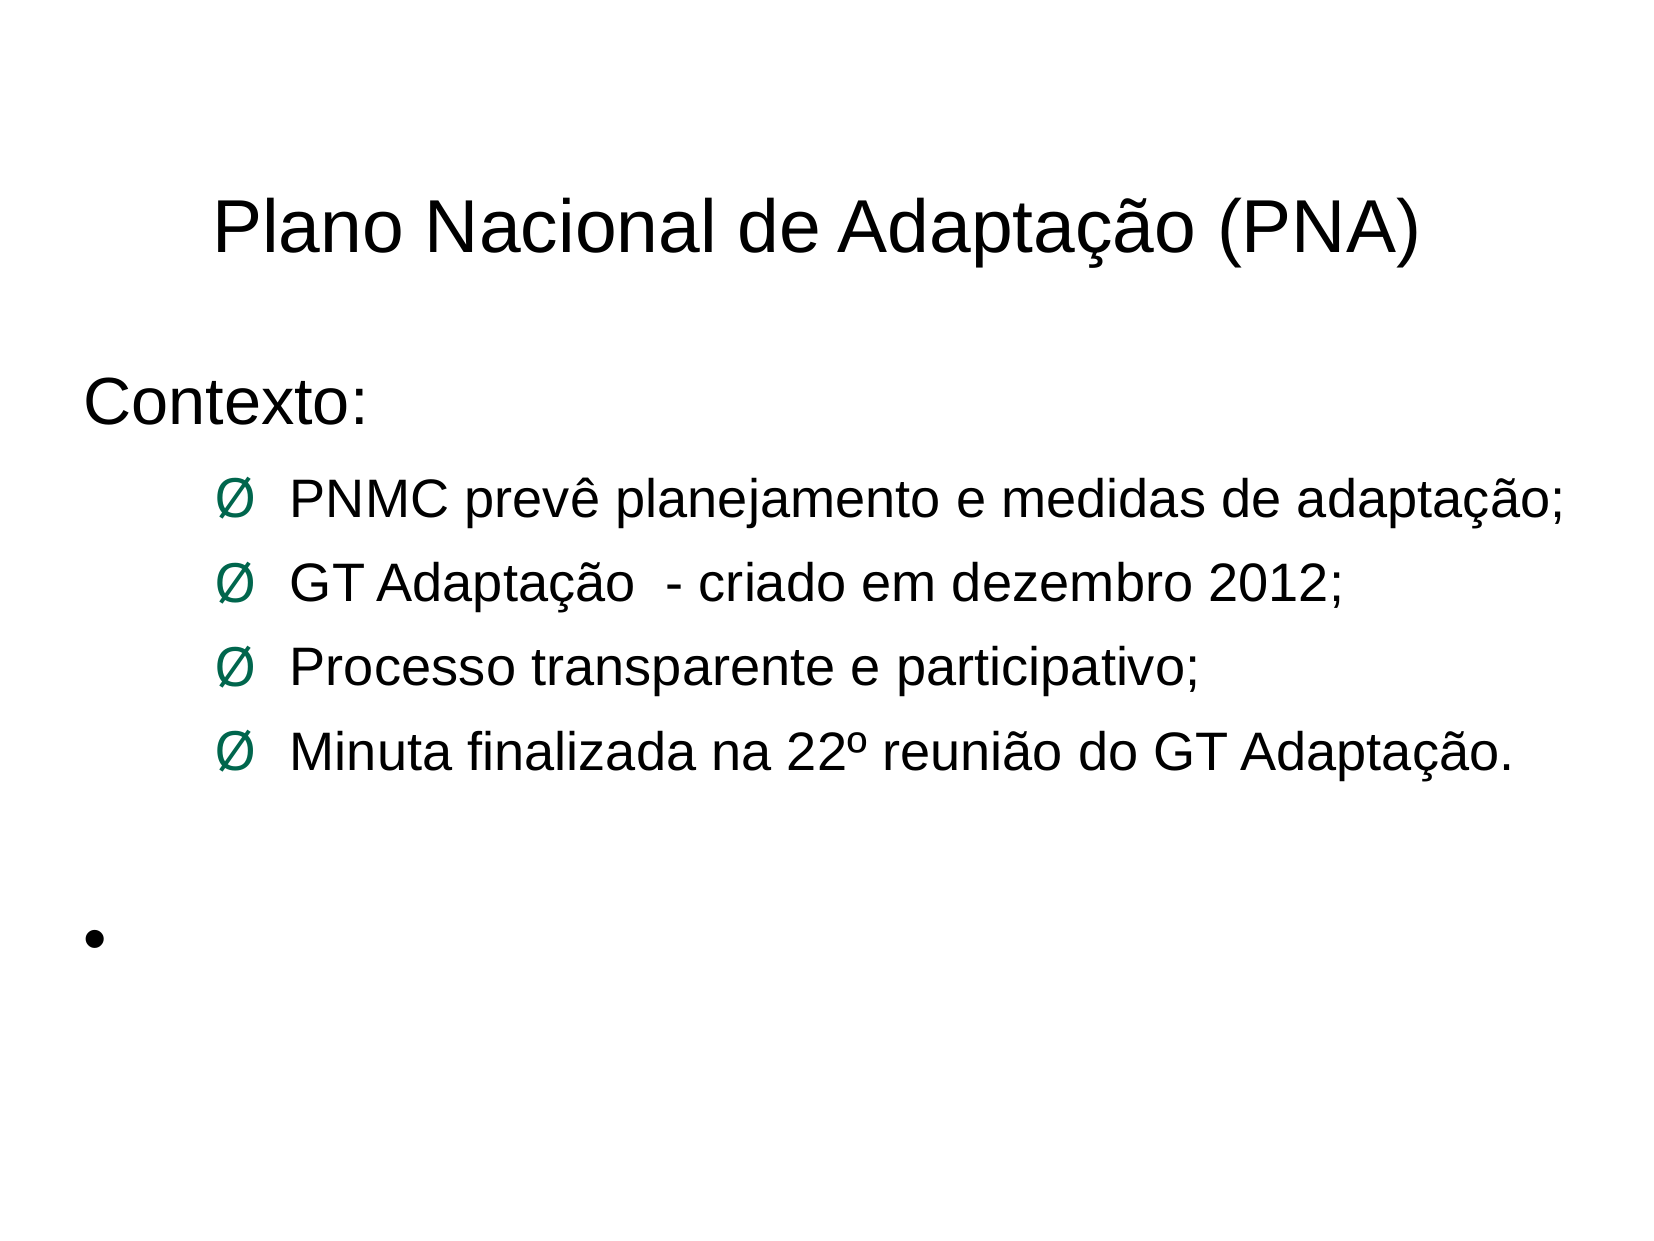

# Plano Nacional de Adaptação (PNA)
Contexto:
PNMC prevê planejamento e medidas de adaptação;
GT Adaptação - criado em dezembro 2012;
Processo transparente e participativo;
Minuta finalizada na 22º reunião do GT Adaptação.